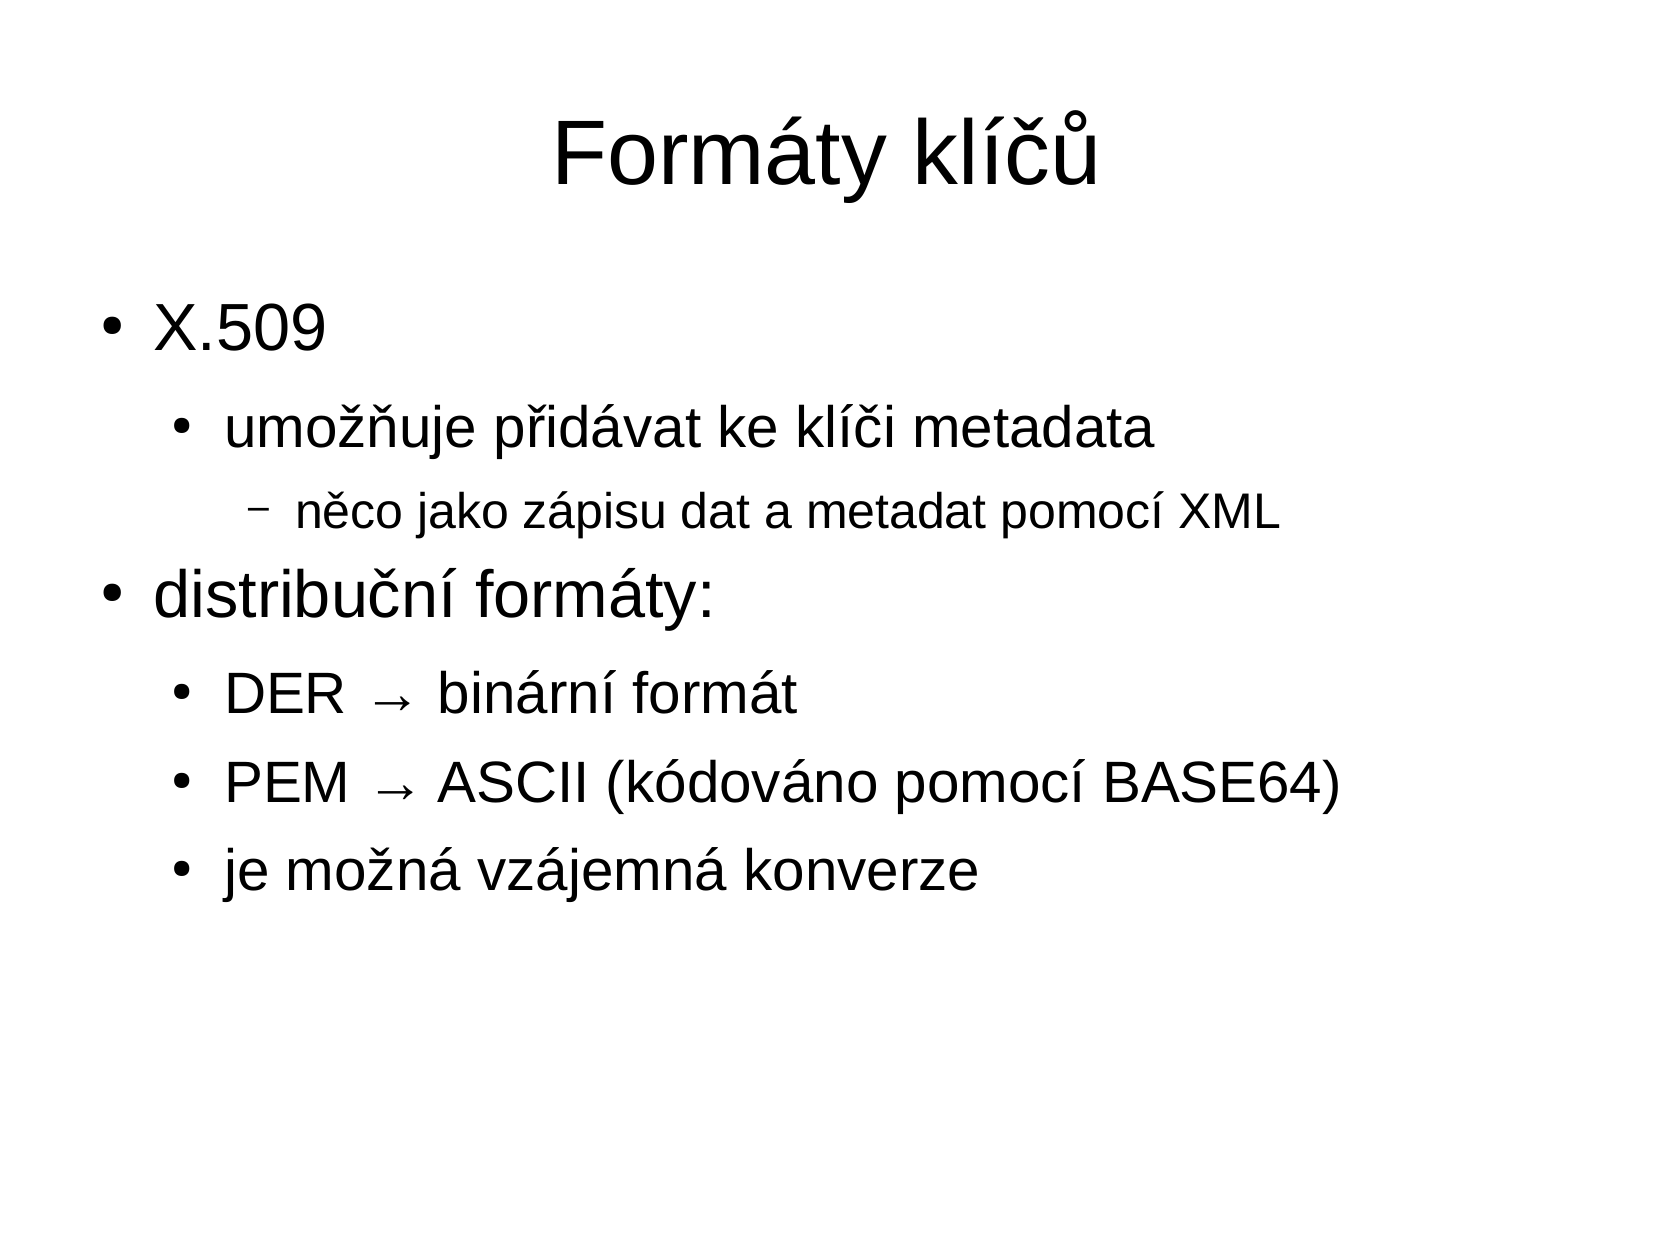

# Formáty klíčů
X.509
umožňuje přidávat ke klíči metadata
něco jako zápisu dat a metadat pomocí XML
distribuční formáty:
DER → binární formát
PEM → ASCII (kódováno pomocí BASE64)
je možná vzájemná konverze